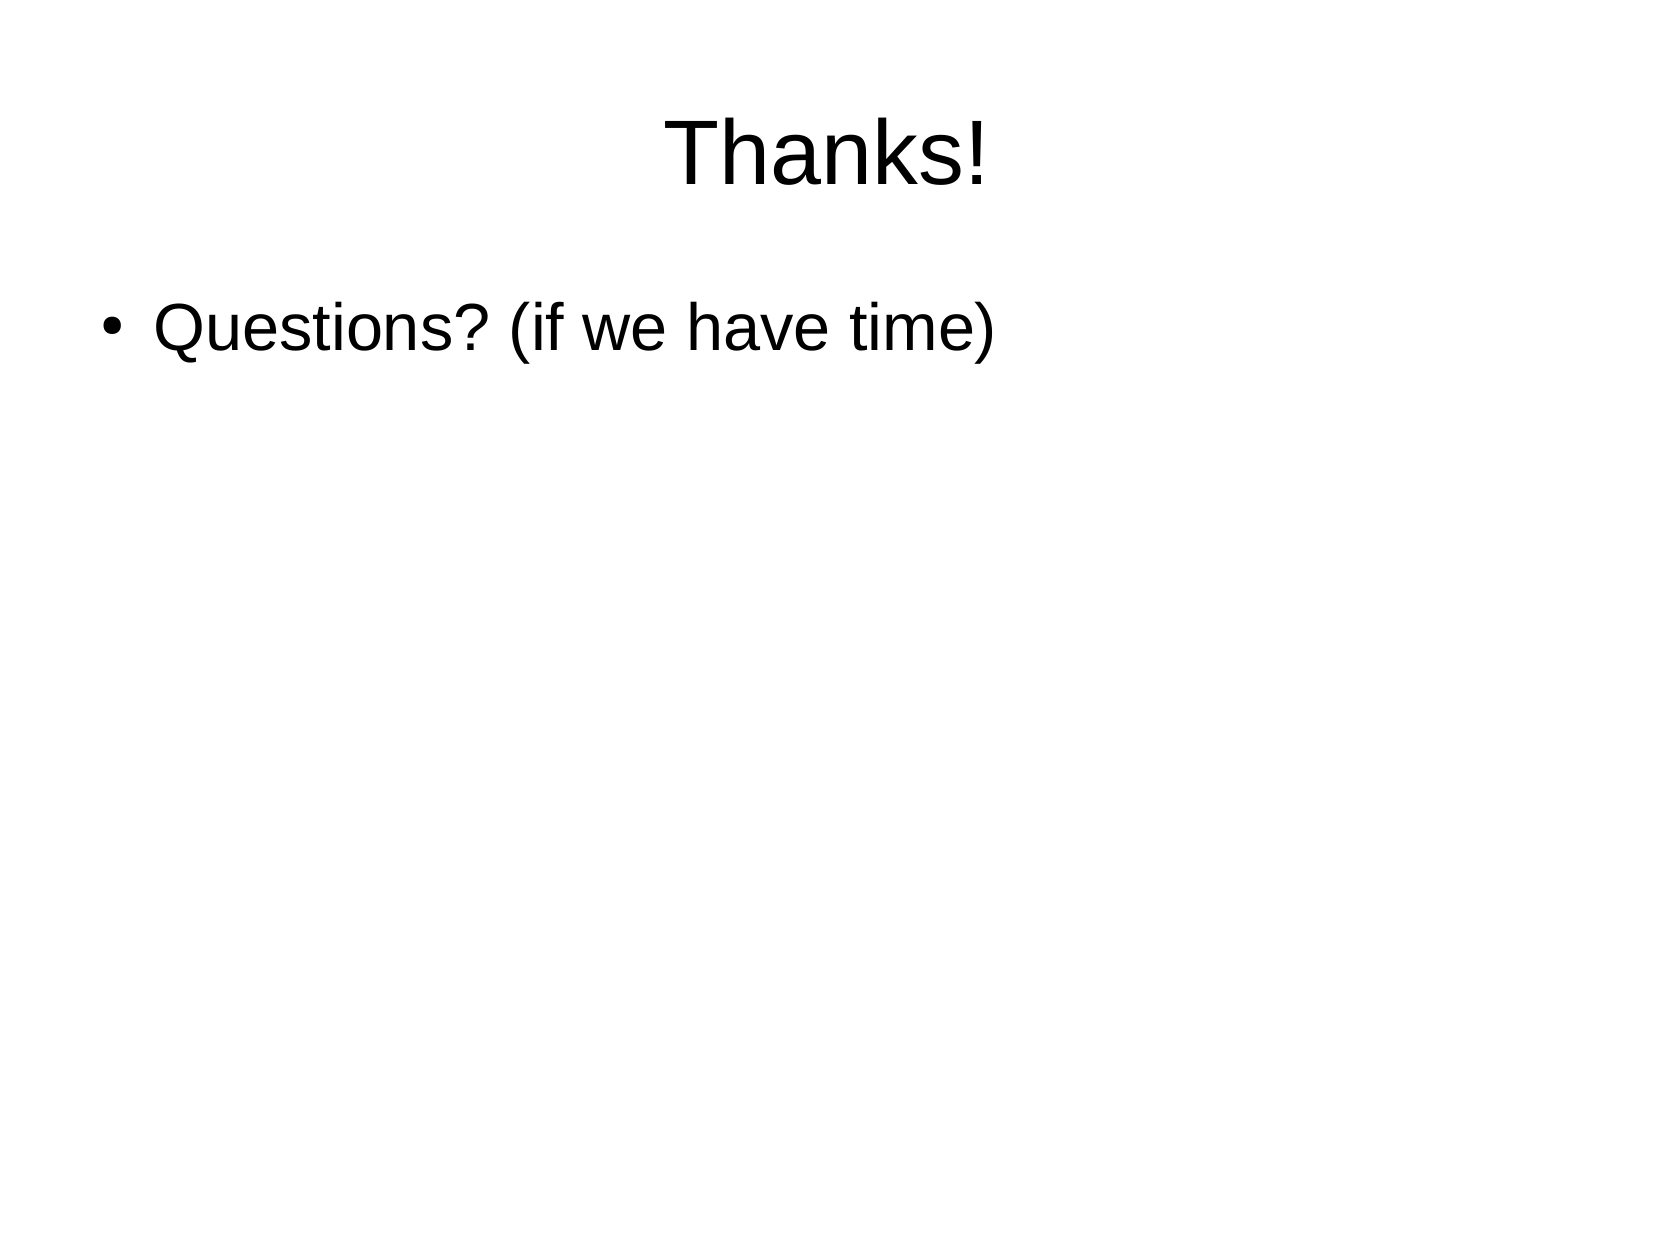

# Thanks!
Questions? (if we have time)